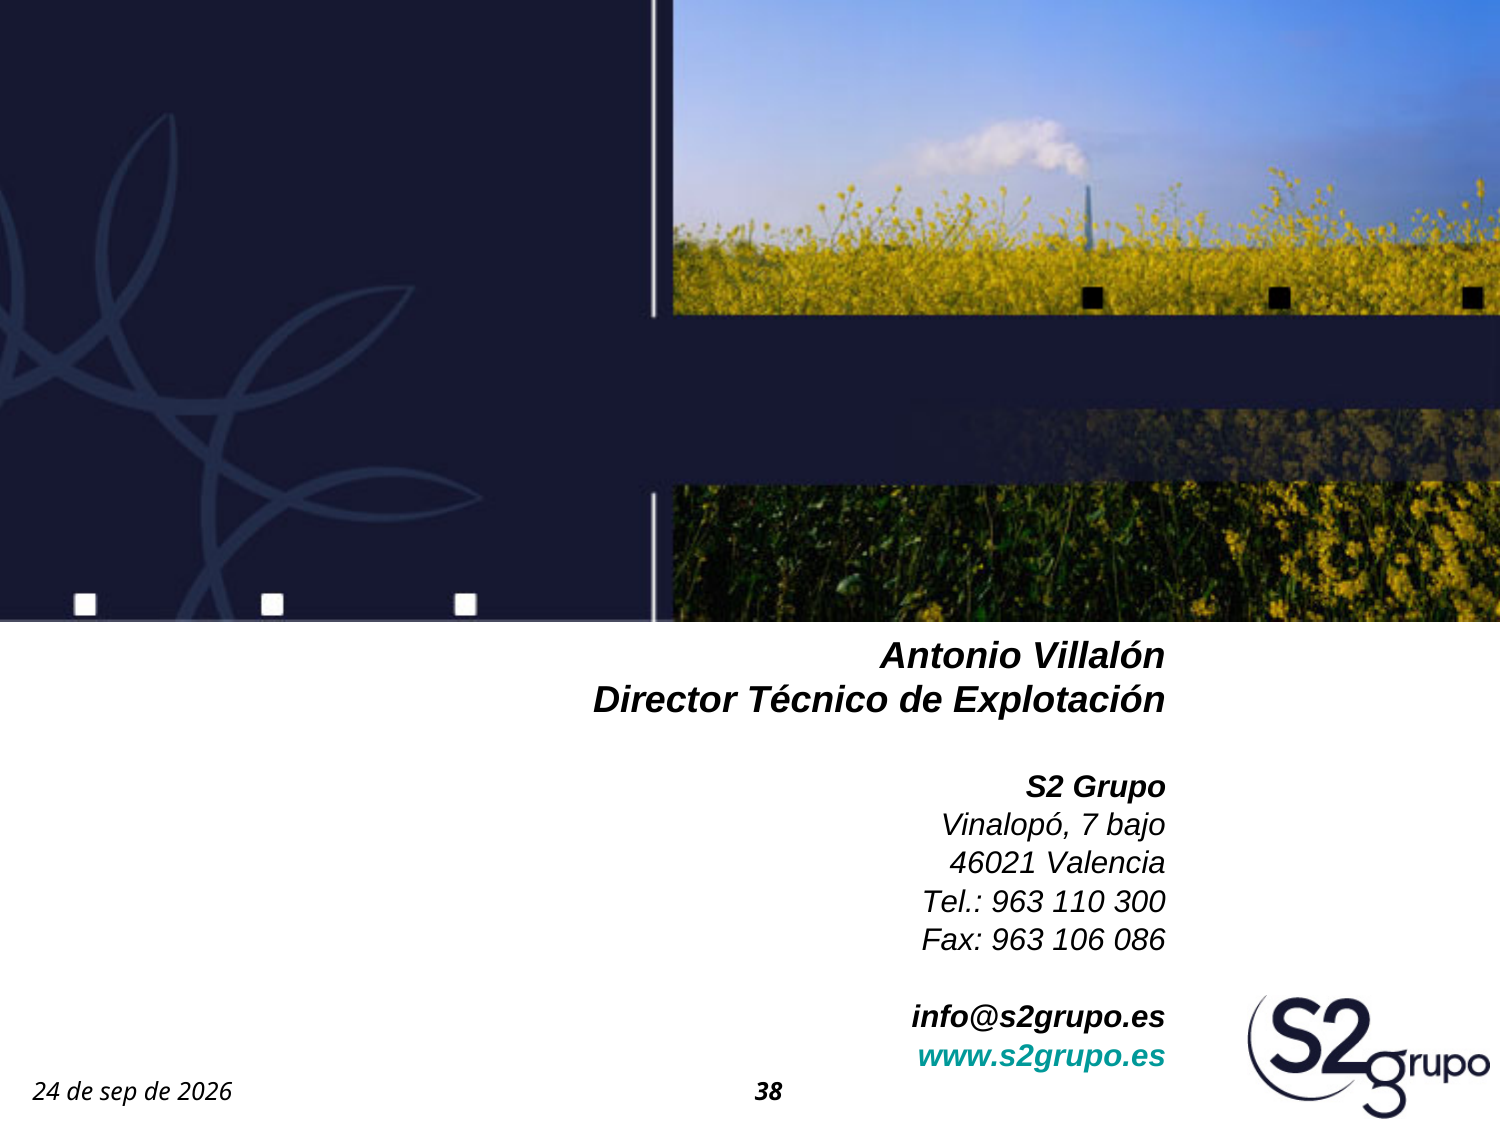

Antonio Villalón
Director Técnico de Explotación
S2 Grupo
Vinalopó, 7 bajo
46021 Valencia
Tel.: 963 110 300
Fax: 963 106 086
info@s2grupo.es
www.s2grupo.es
21 de ago de 2026